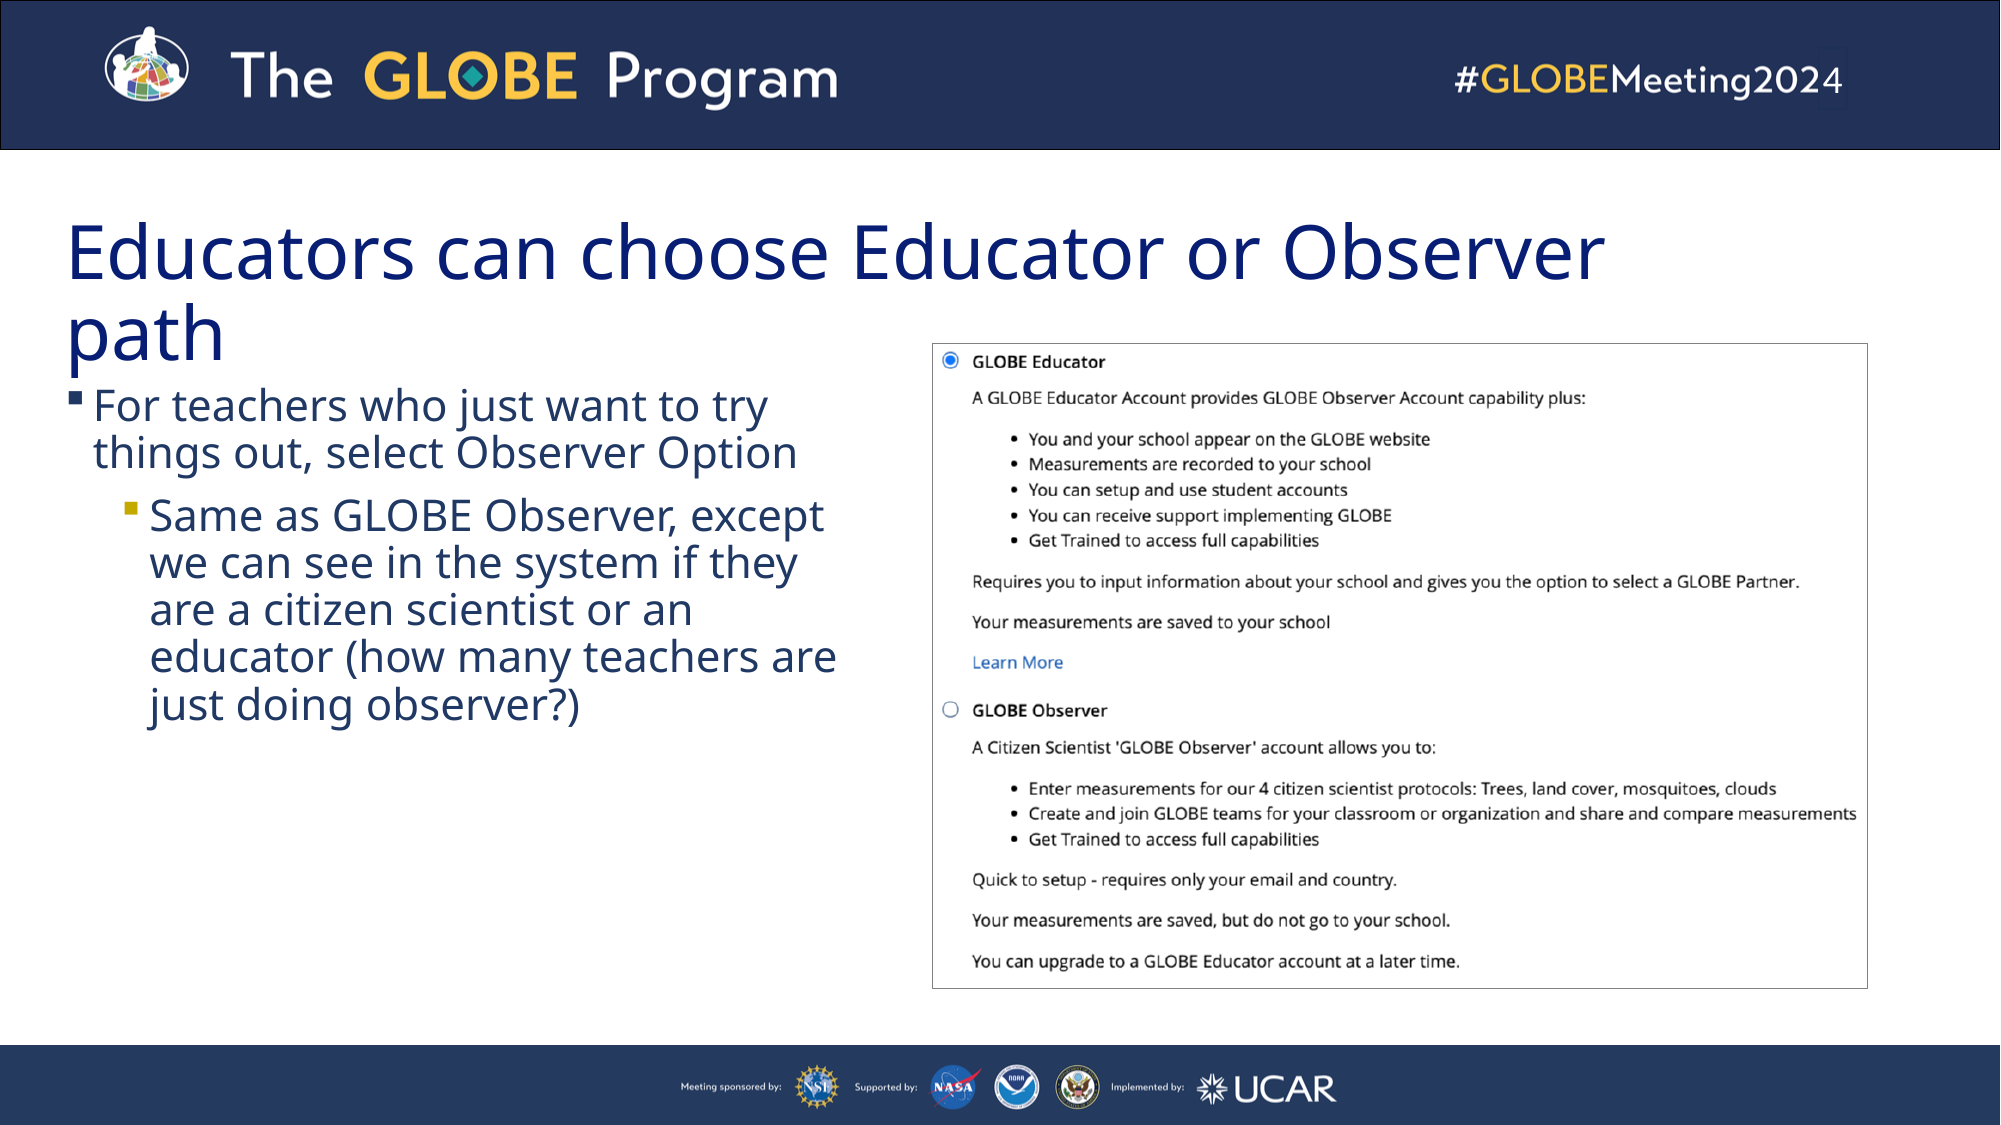

# Educators can choose Educator or Observer path
For teachers who just want to try things out, select Observer Option
Same as GLOBE Observer, except we can see in the system if they are a citizen scientist or an educator (how many teachers are just doing observer?)